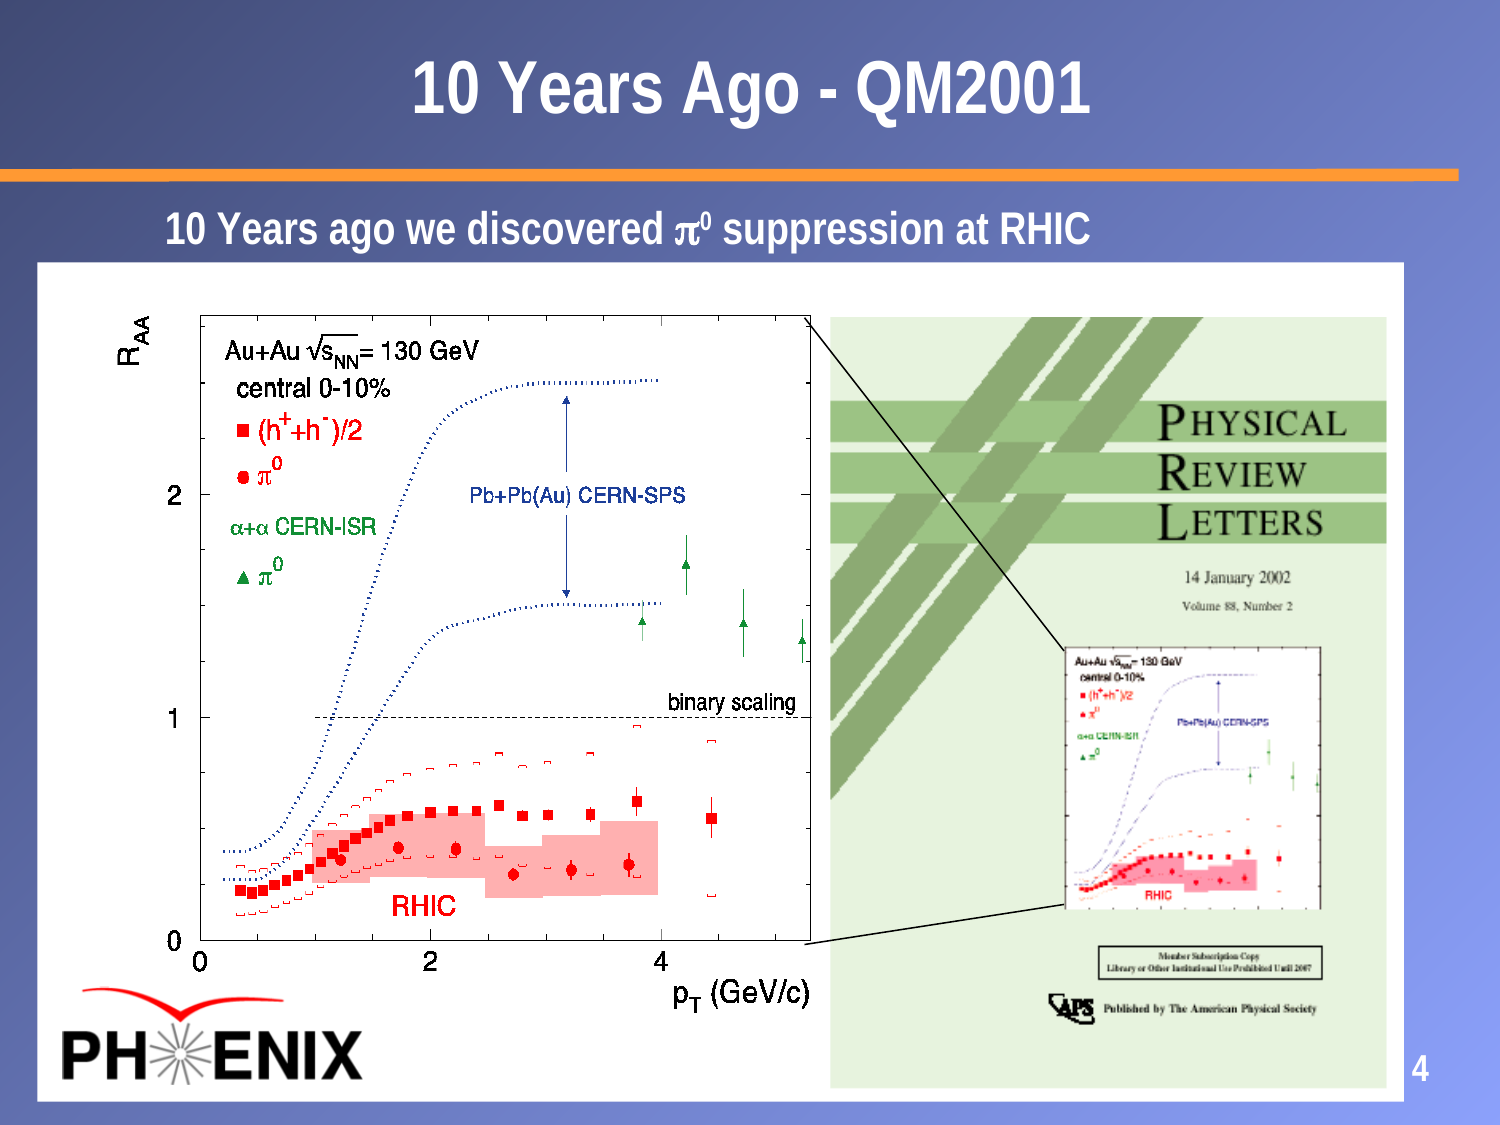

# 10 Years Ago - QM2001
10 Years ago we discovered 0 suppression at RHIC
4